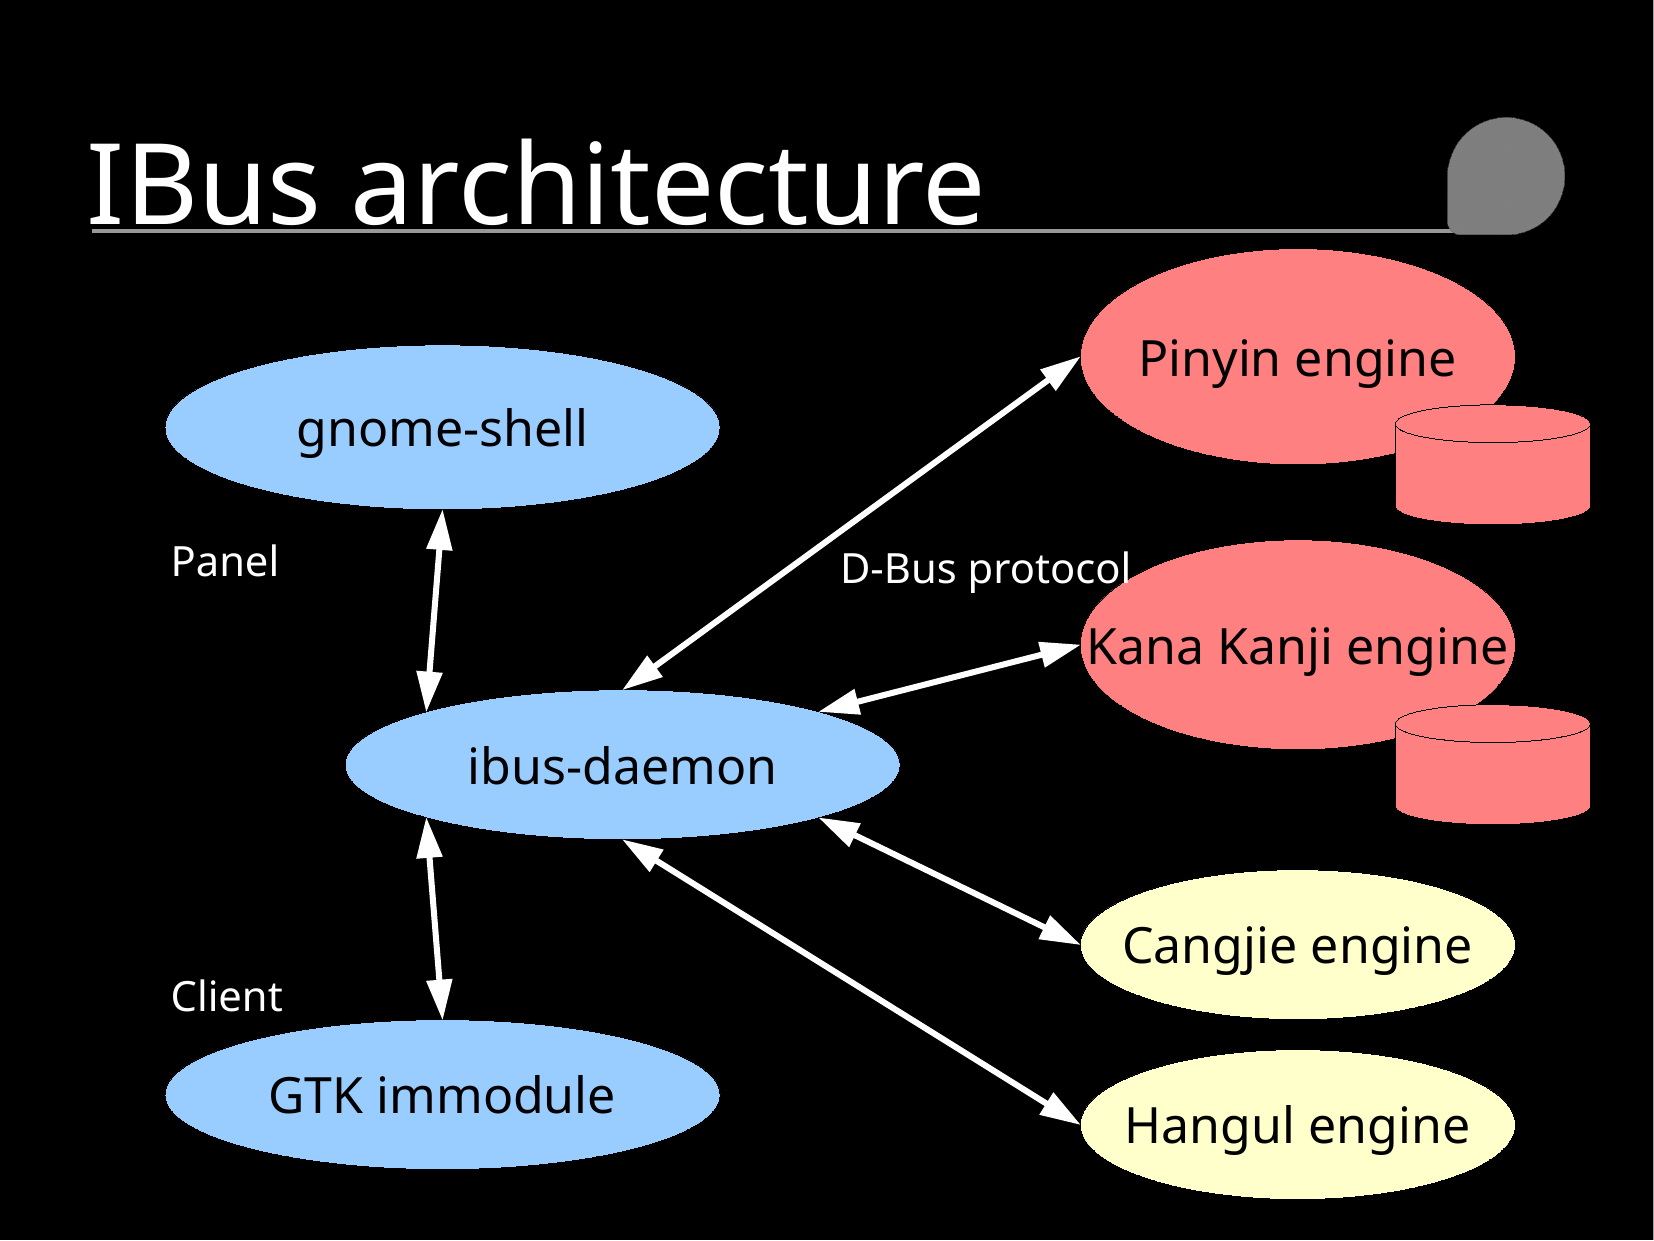

# IBus architecture
Pinyin engine
gnome-shell
Panel
D-Bus protocol
Kana Kanji engine
ibus-daemon
Cangjie engine
Client
GTK immodule
Hangul engine